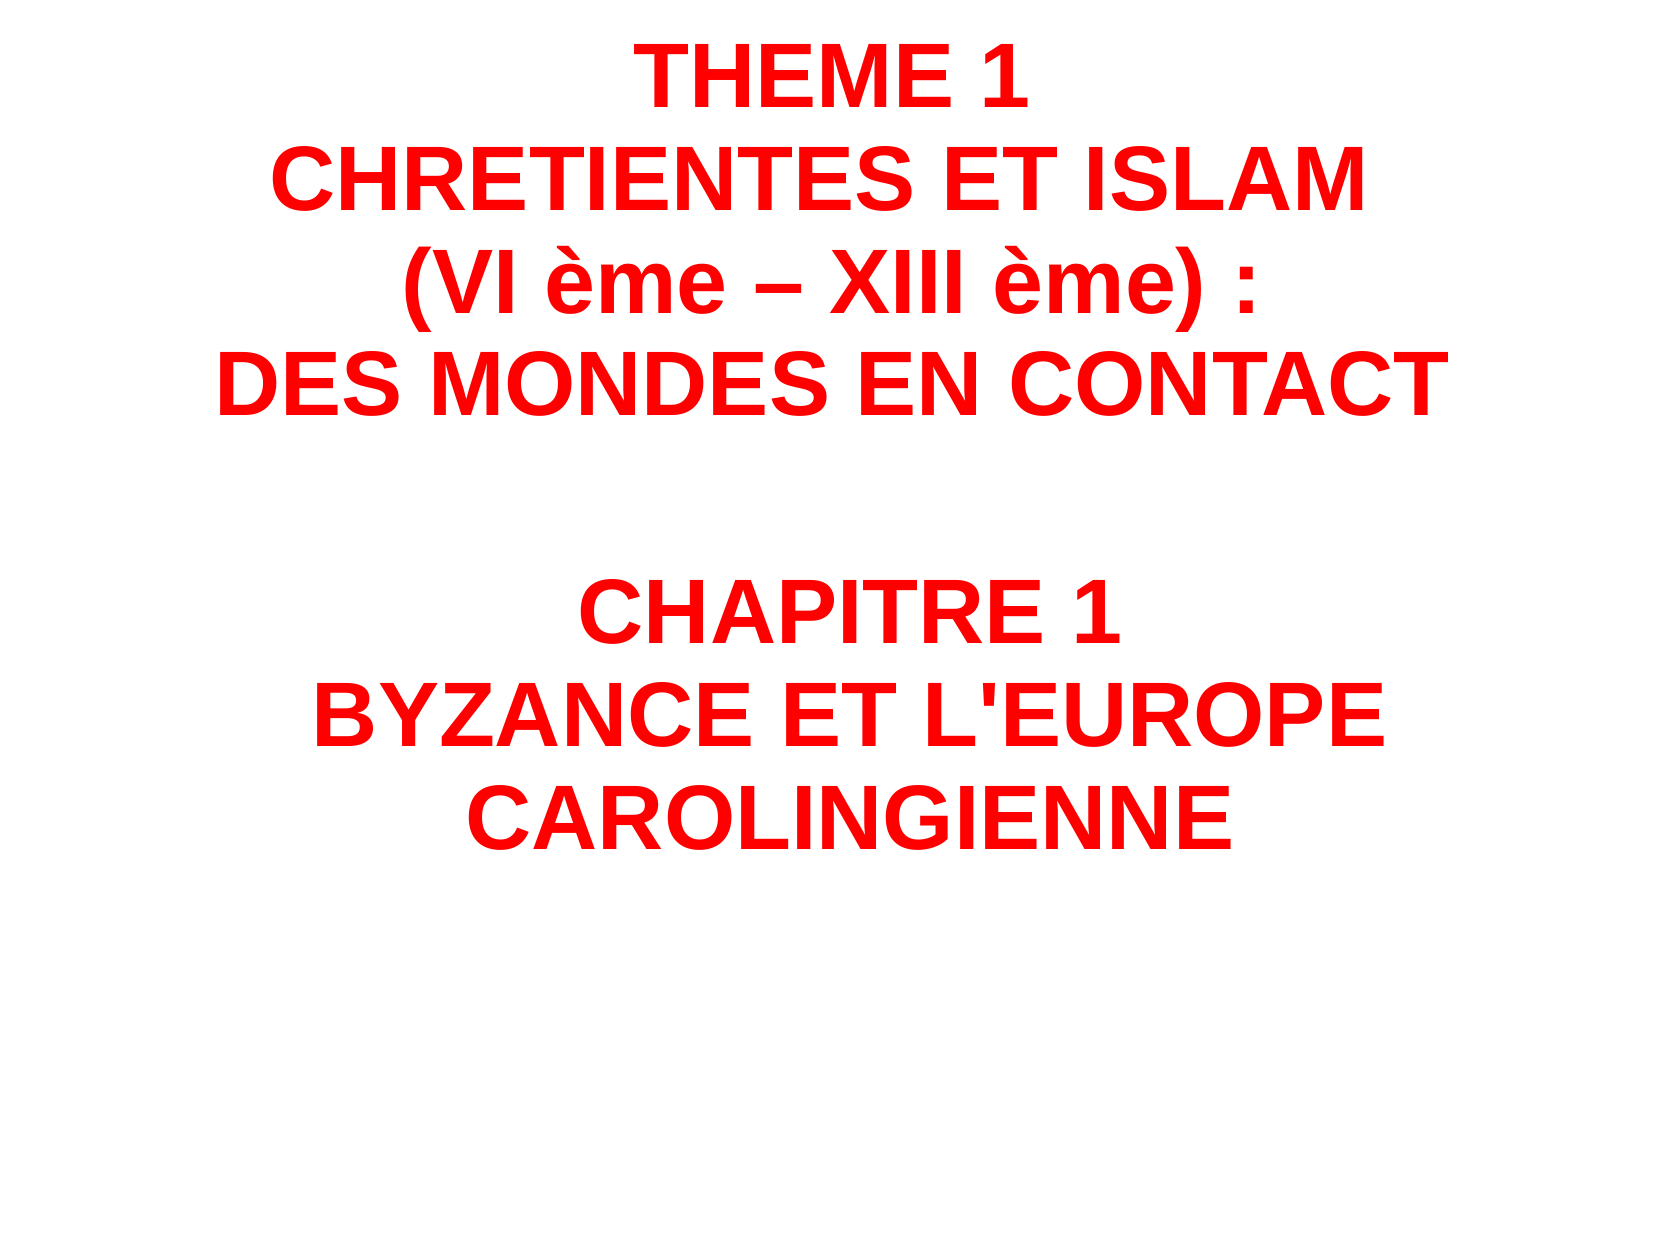

# THEME 1 CHRETIENTES ET ISLAM (VI ème – XIII ème) : DES MONDES EN CONTACT
CHAPITRE 1
BYZANCE ET L'EUROPE CAROLINGIENNE